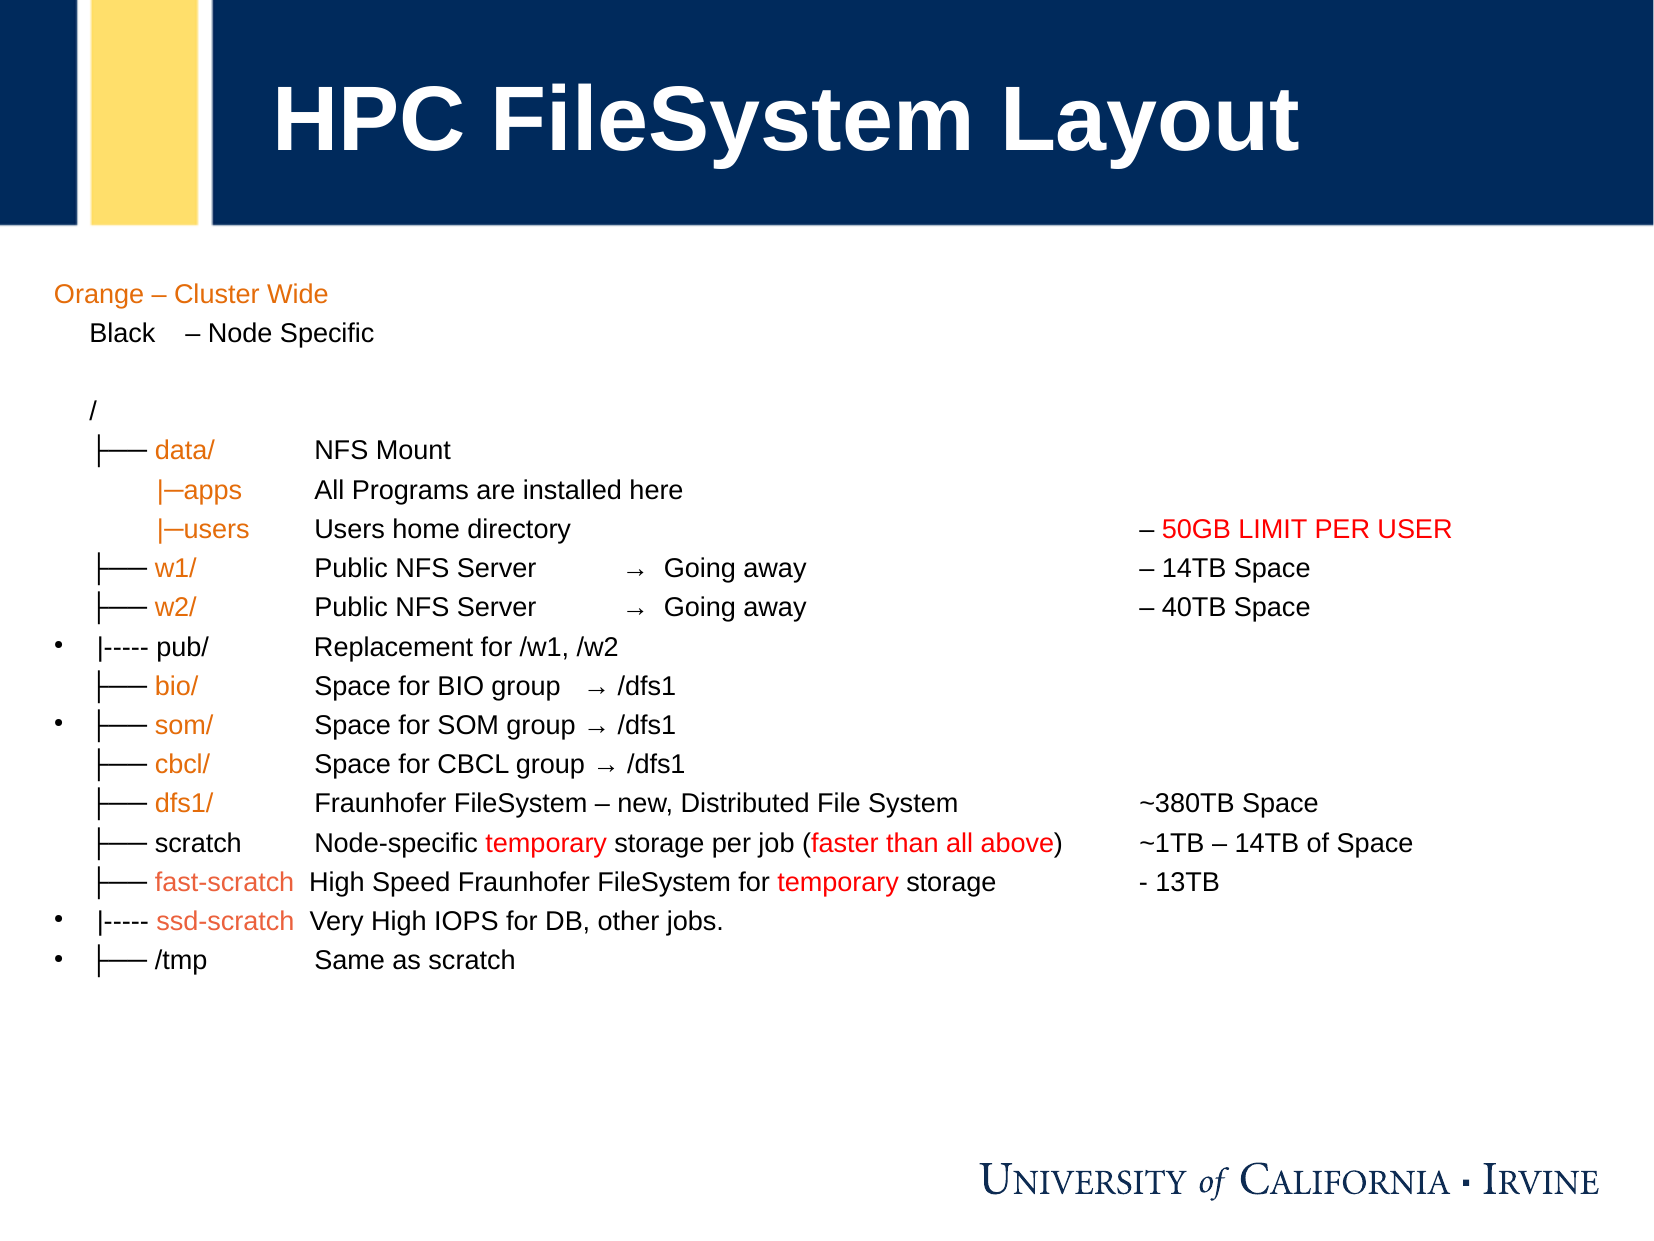

# HPC FileSystem Layout
Orange – Cluster Wide
Black – Node Specific
/
├── data/		NFS Mount
 |	─apps	All Programs are installed here
 |	─users	Users home directory 								– 50GB LIMIT PER USER
├── w1/		Public NFS Server		 → Going away		 			– 14TB Space
├── w2/		Public NFS Server 	 → Going away					– 40TB Space
 |----- pub/ Replacement for /w1, /w2
├── bio/		Space for BIO group → /dfs1
├── som/		Space for SOM group → /dfs1
├── cbcl/		Space for CBCL group → /dfs1
├── dfs1/		Fraunhofer FileSystem – new, Distributed File System 			~380TB Space
├── scratch	Node-specific temporary storage per job (faster than all above) 	~1TB – 14TB of Space
├── fast-scratch High Speed Fraunhofer FileSystem for temporary storage - 13TB
 |----- ssd-scratch Very High IOPS for DB, other jobs.
├── /tmp		Same as scratch